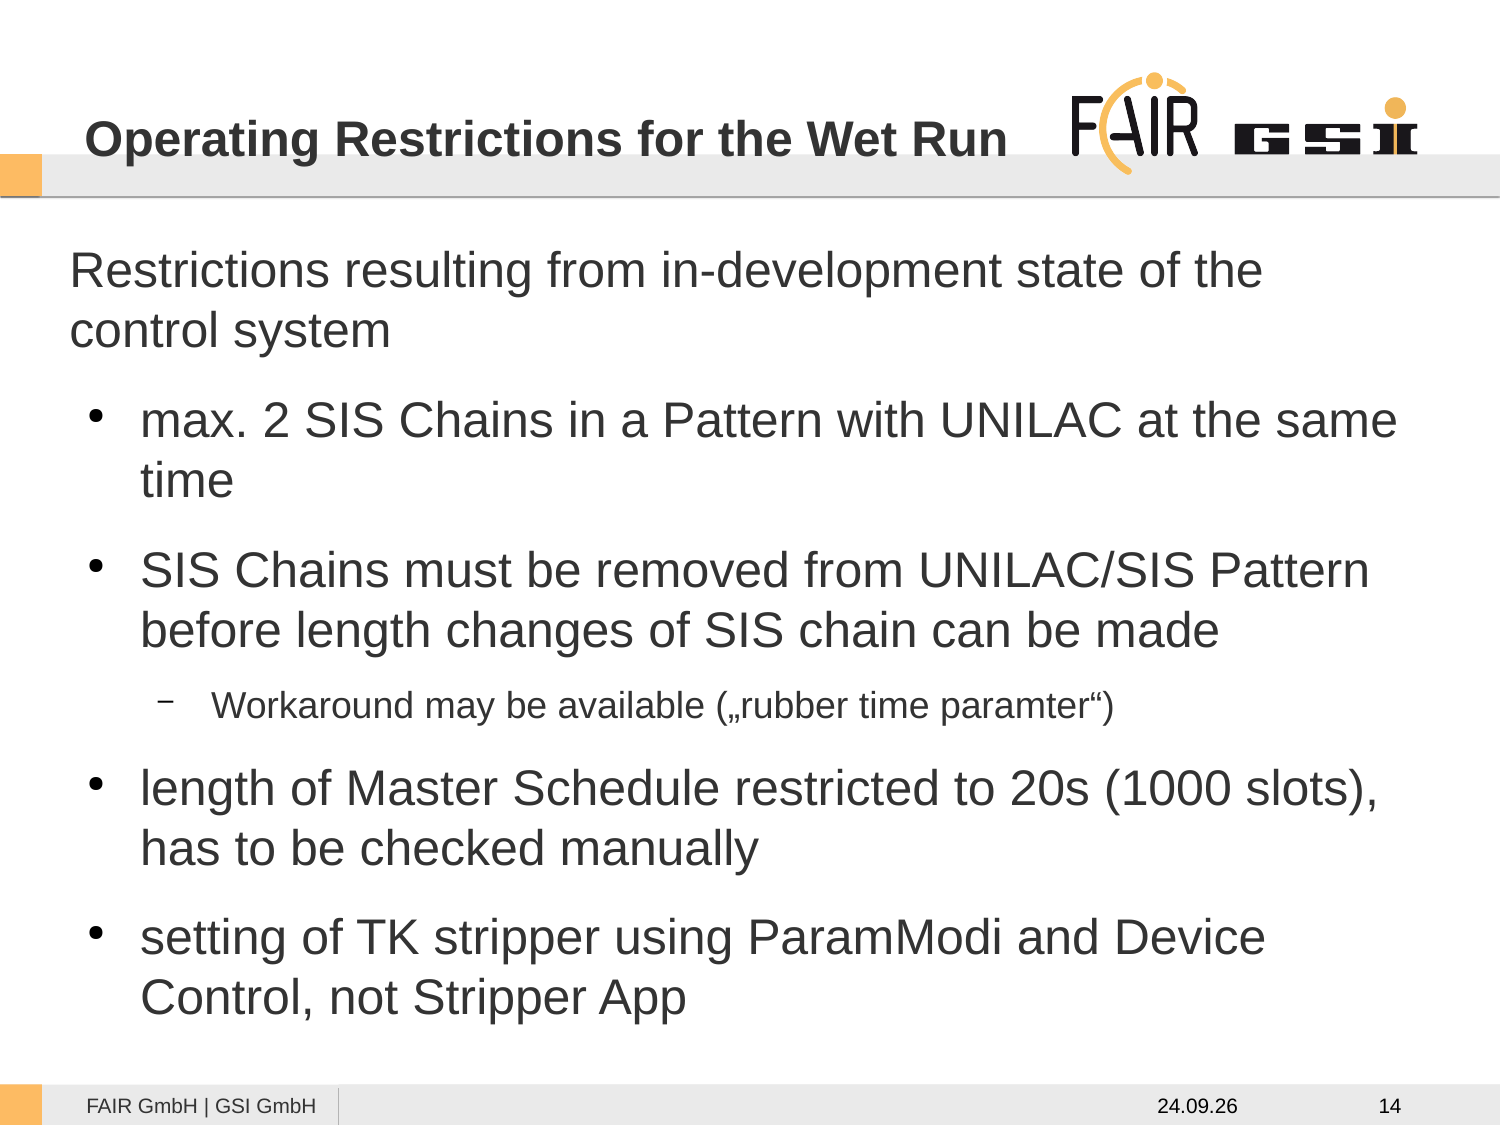

# Operating Restrictions for the Wet Run
Restrictions resulting from in-development state of the control system
max. 2 SIS Chains in a Pattern with UNILAC at the same time
SIS Chains must be removed from UNILAC/SIS Pattern before length changes of SIS chain can be made
Workaround may be available („rubber time paramter“)
length of Master Schedule restricted to 20s (1000 slots), has to be checked manually
setting of TK stripper using ParamModi and Device Control, not Stripper App